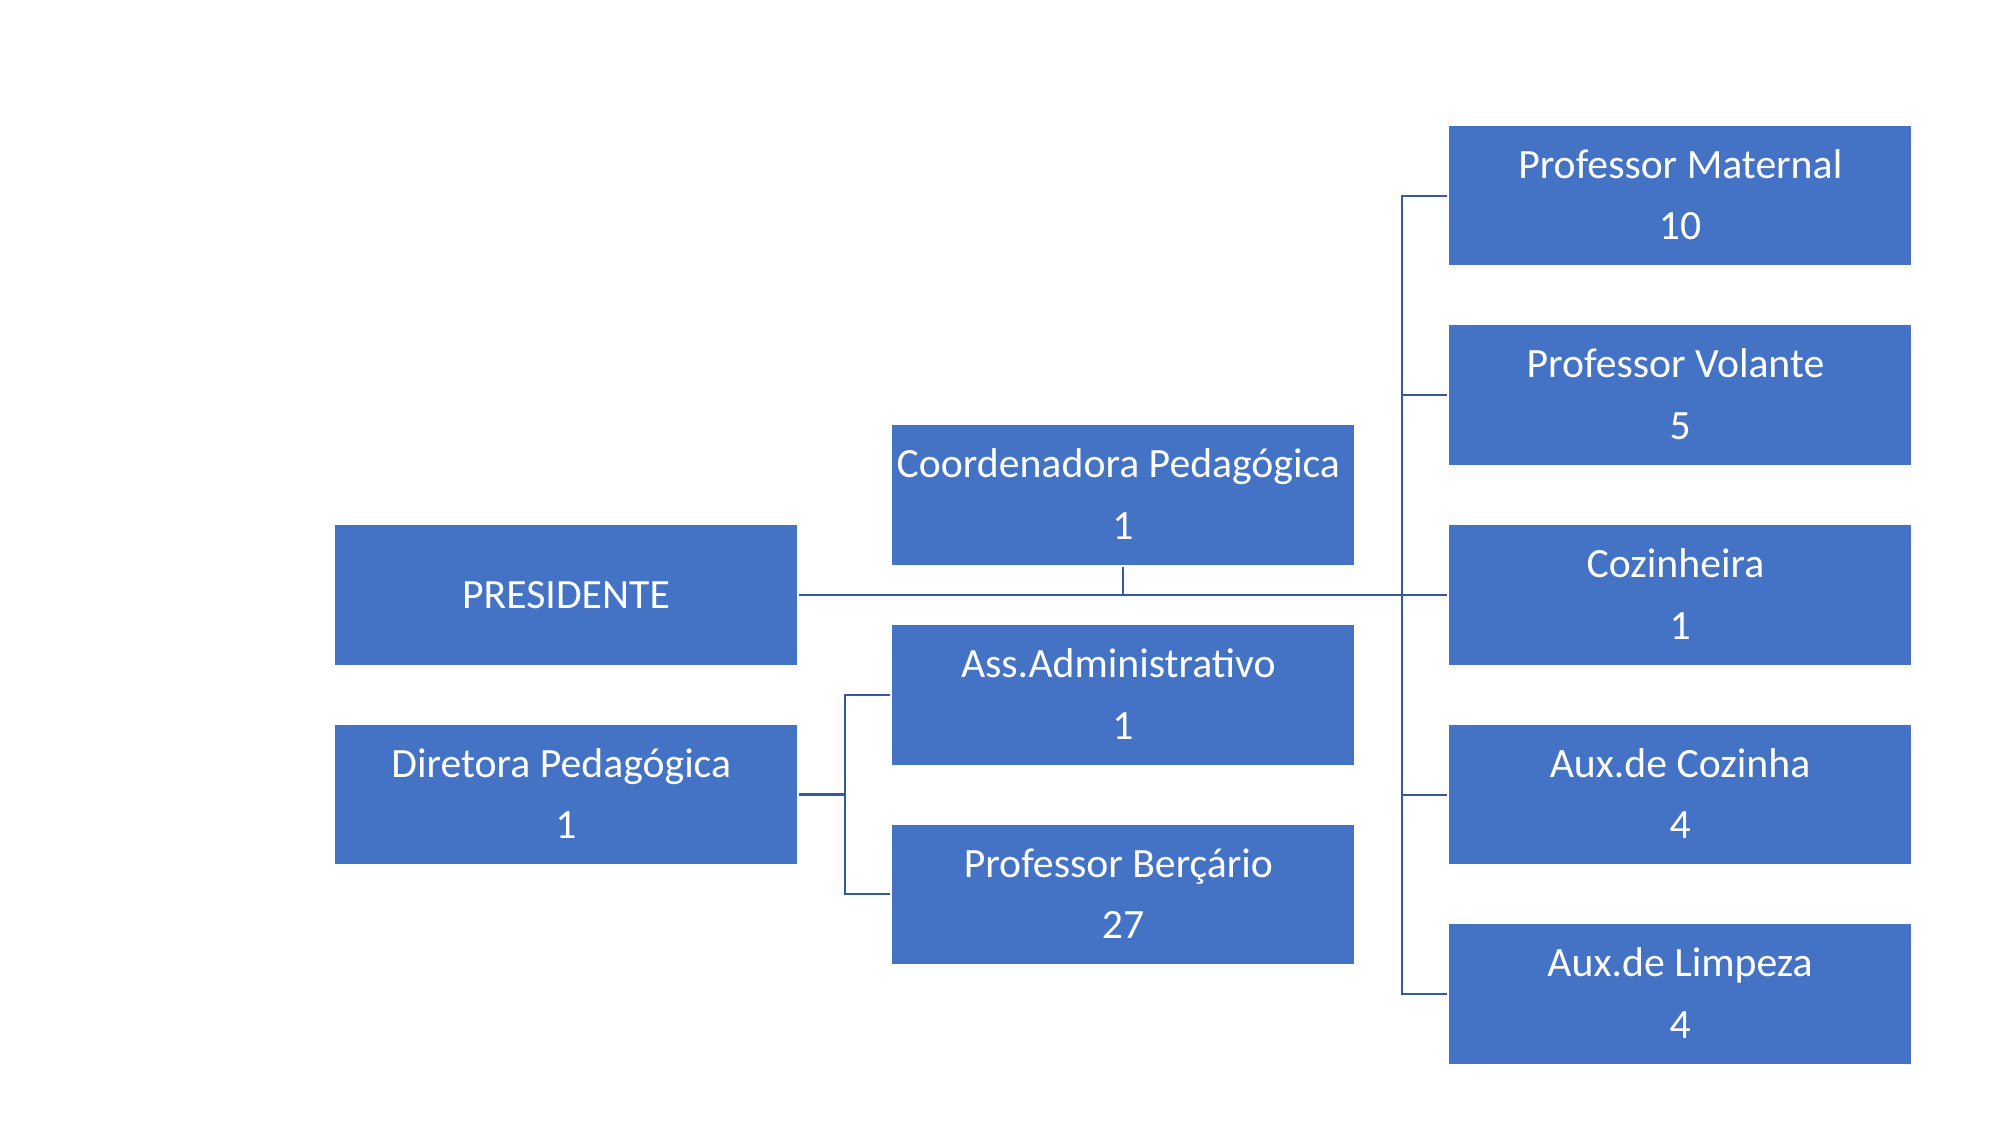

Professor Maternal
10
Professor Volante
5
Coordenadora Pedagógica
1
PRESIDENTE
Cozinheira
1
Ass.Administrativo
1
Diretora Pedagógica
1
Aux.de Cozinha
4
Professor Berçário
27
Aux.de Limpeza
4